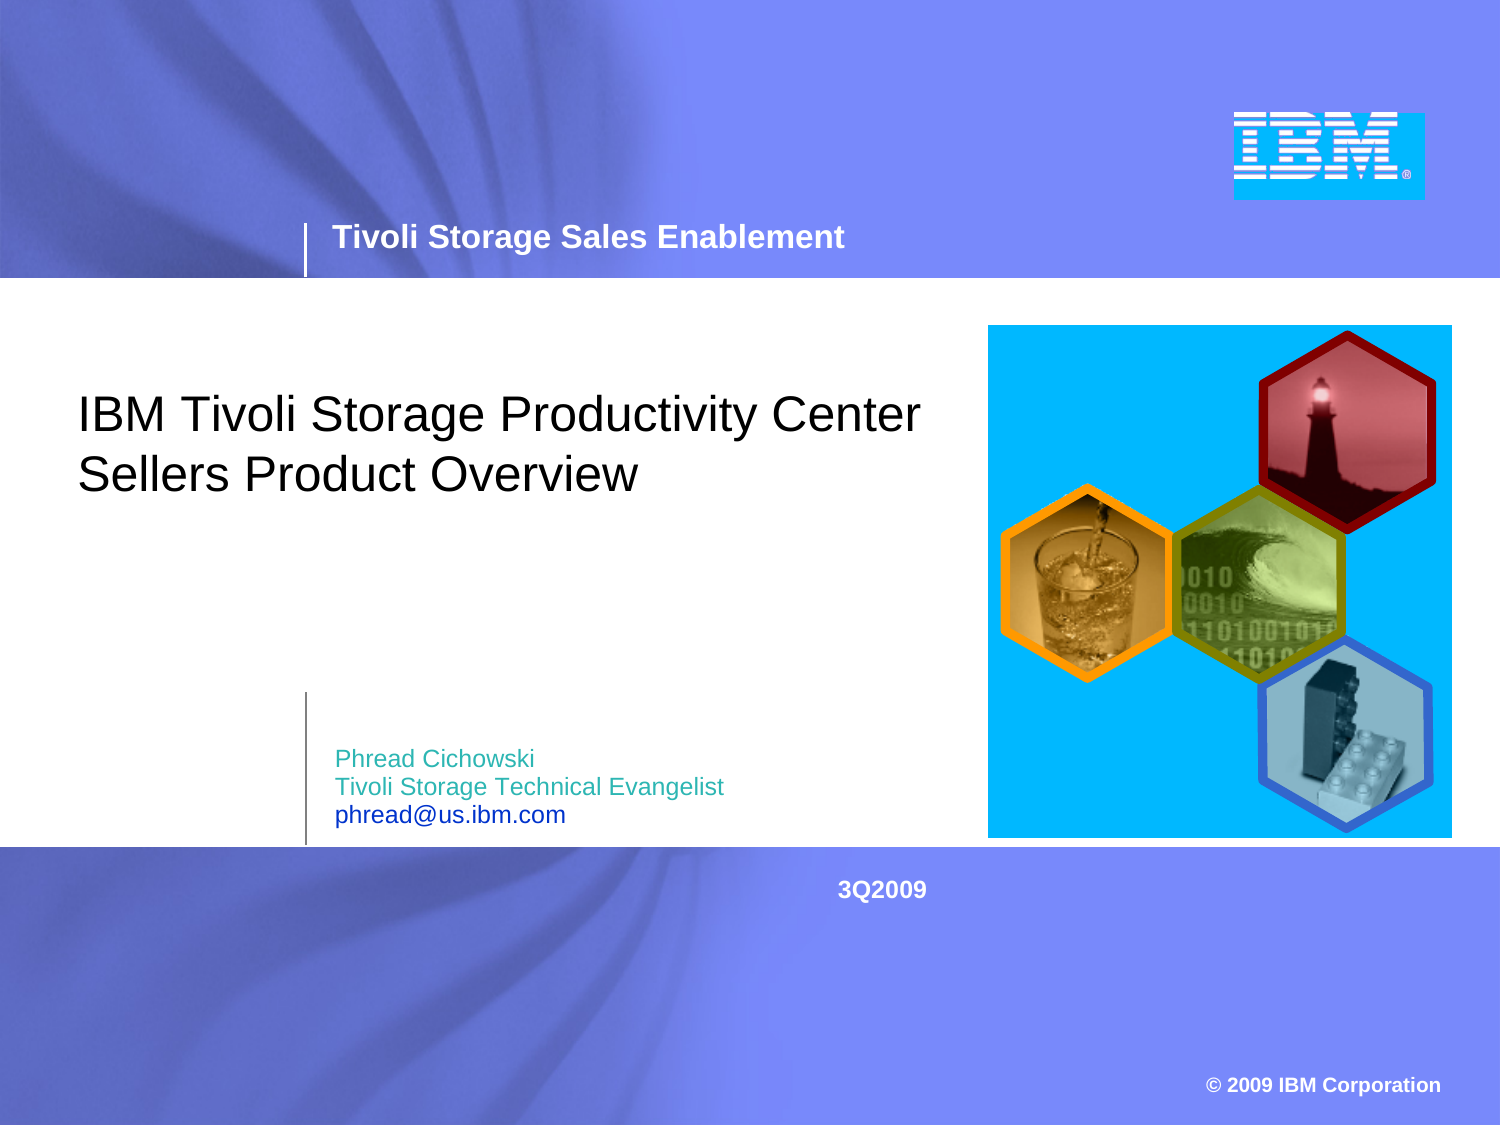

# IBM Tivoli Storage Productivity Center Sellers Product Overview
Phread Cichowski
Tivoli Storage Technical Evangelist
phread@us.ibm.com
3Q2009